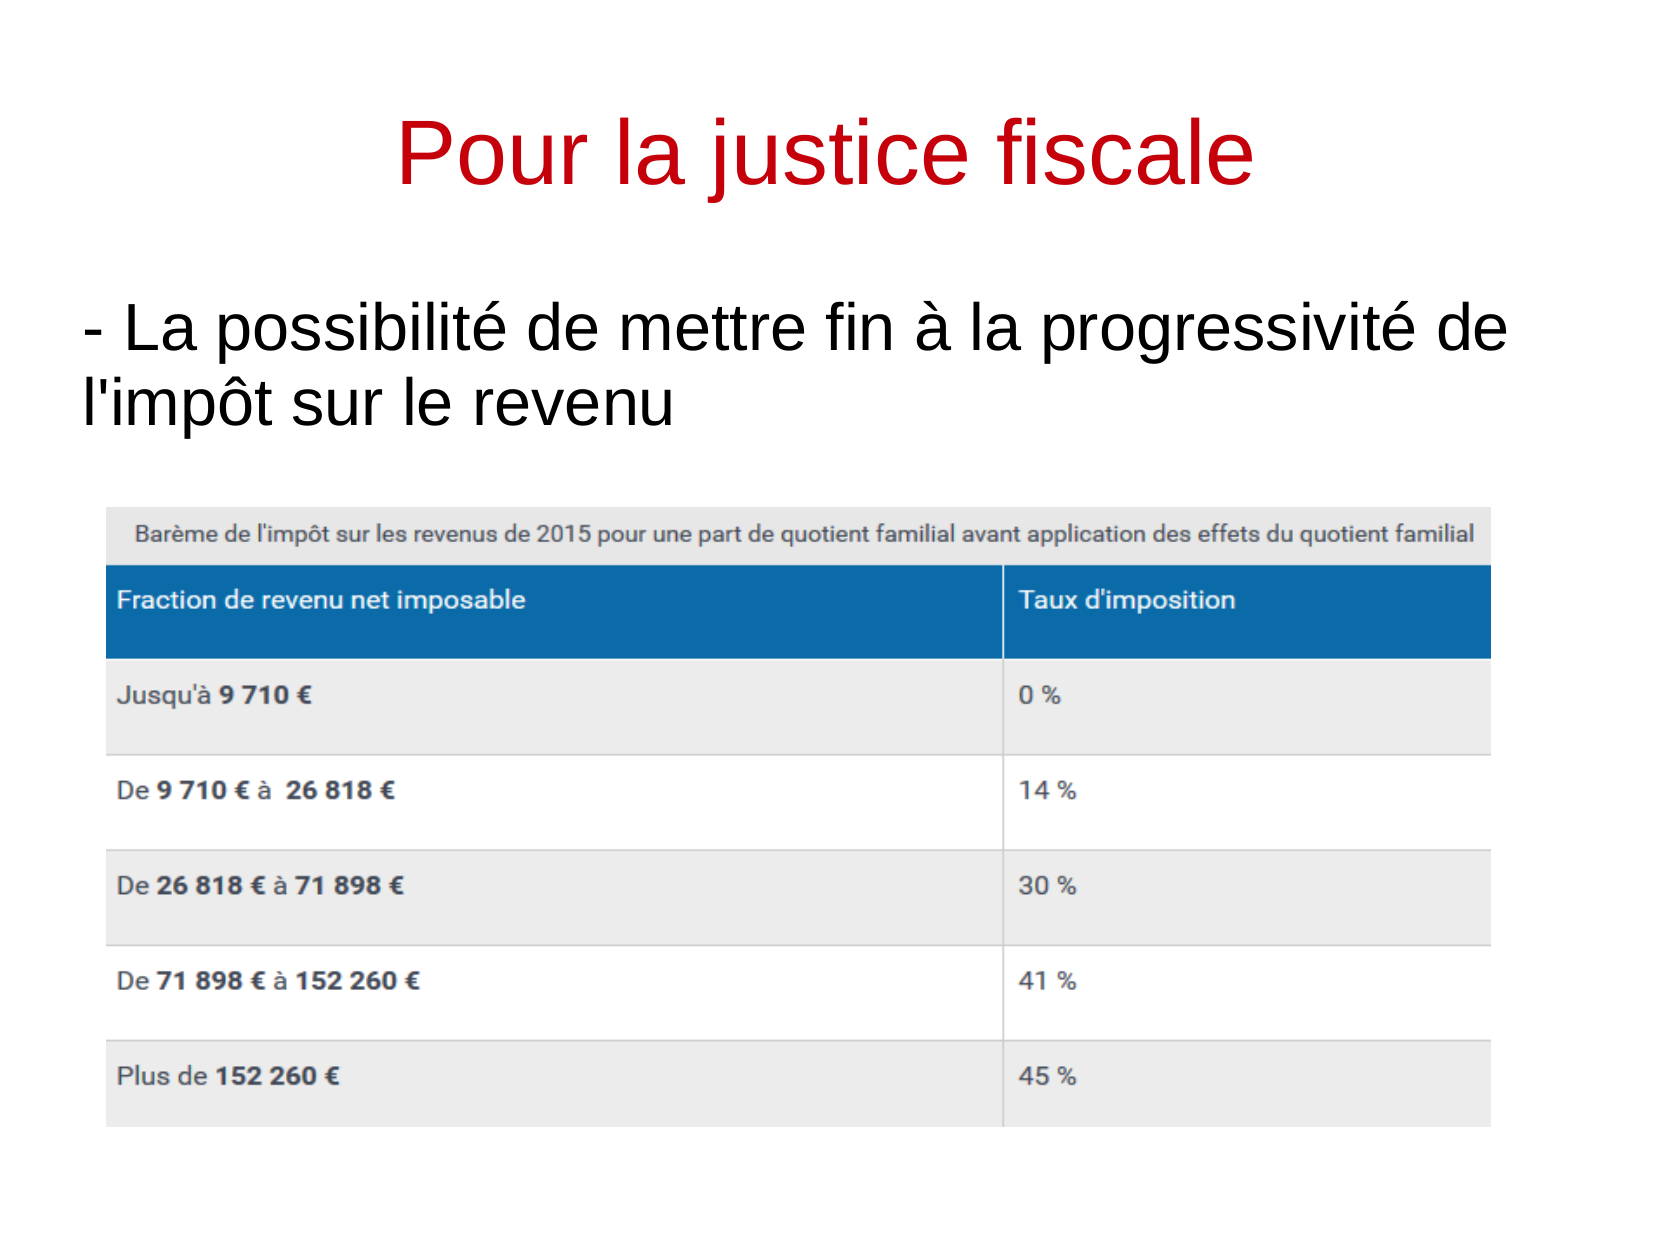

# Pour la justice fiscale
- La possibilité de mettre fin à la progressivité de l'impôt sur le revenu